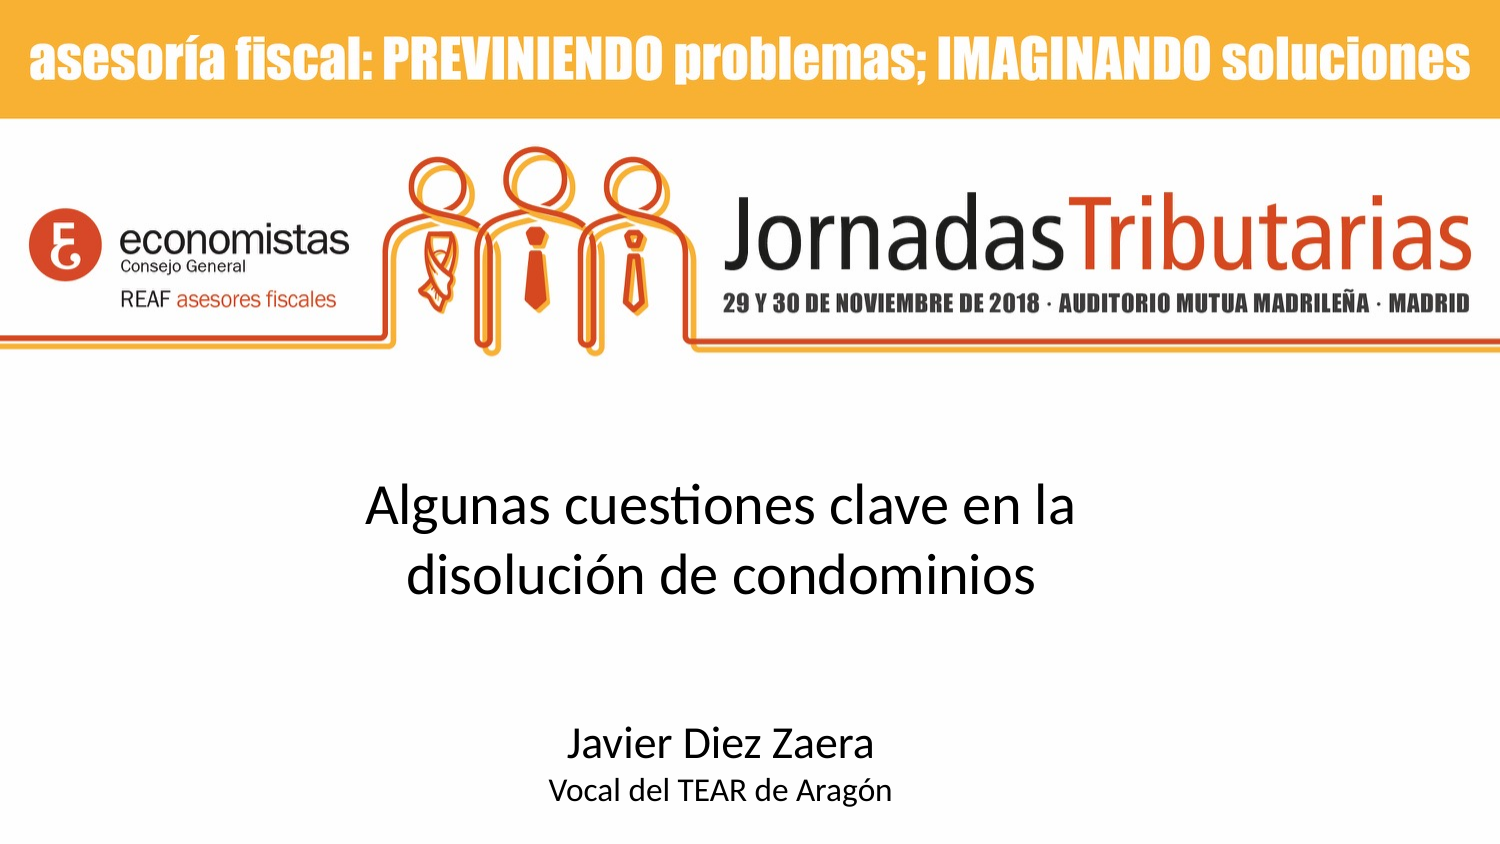

Algunas cuestiones clave en la disolución de condominios
Javier Diez Zaera
Vocal del TEAR de Aragón